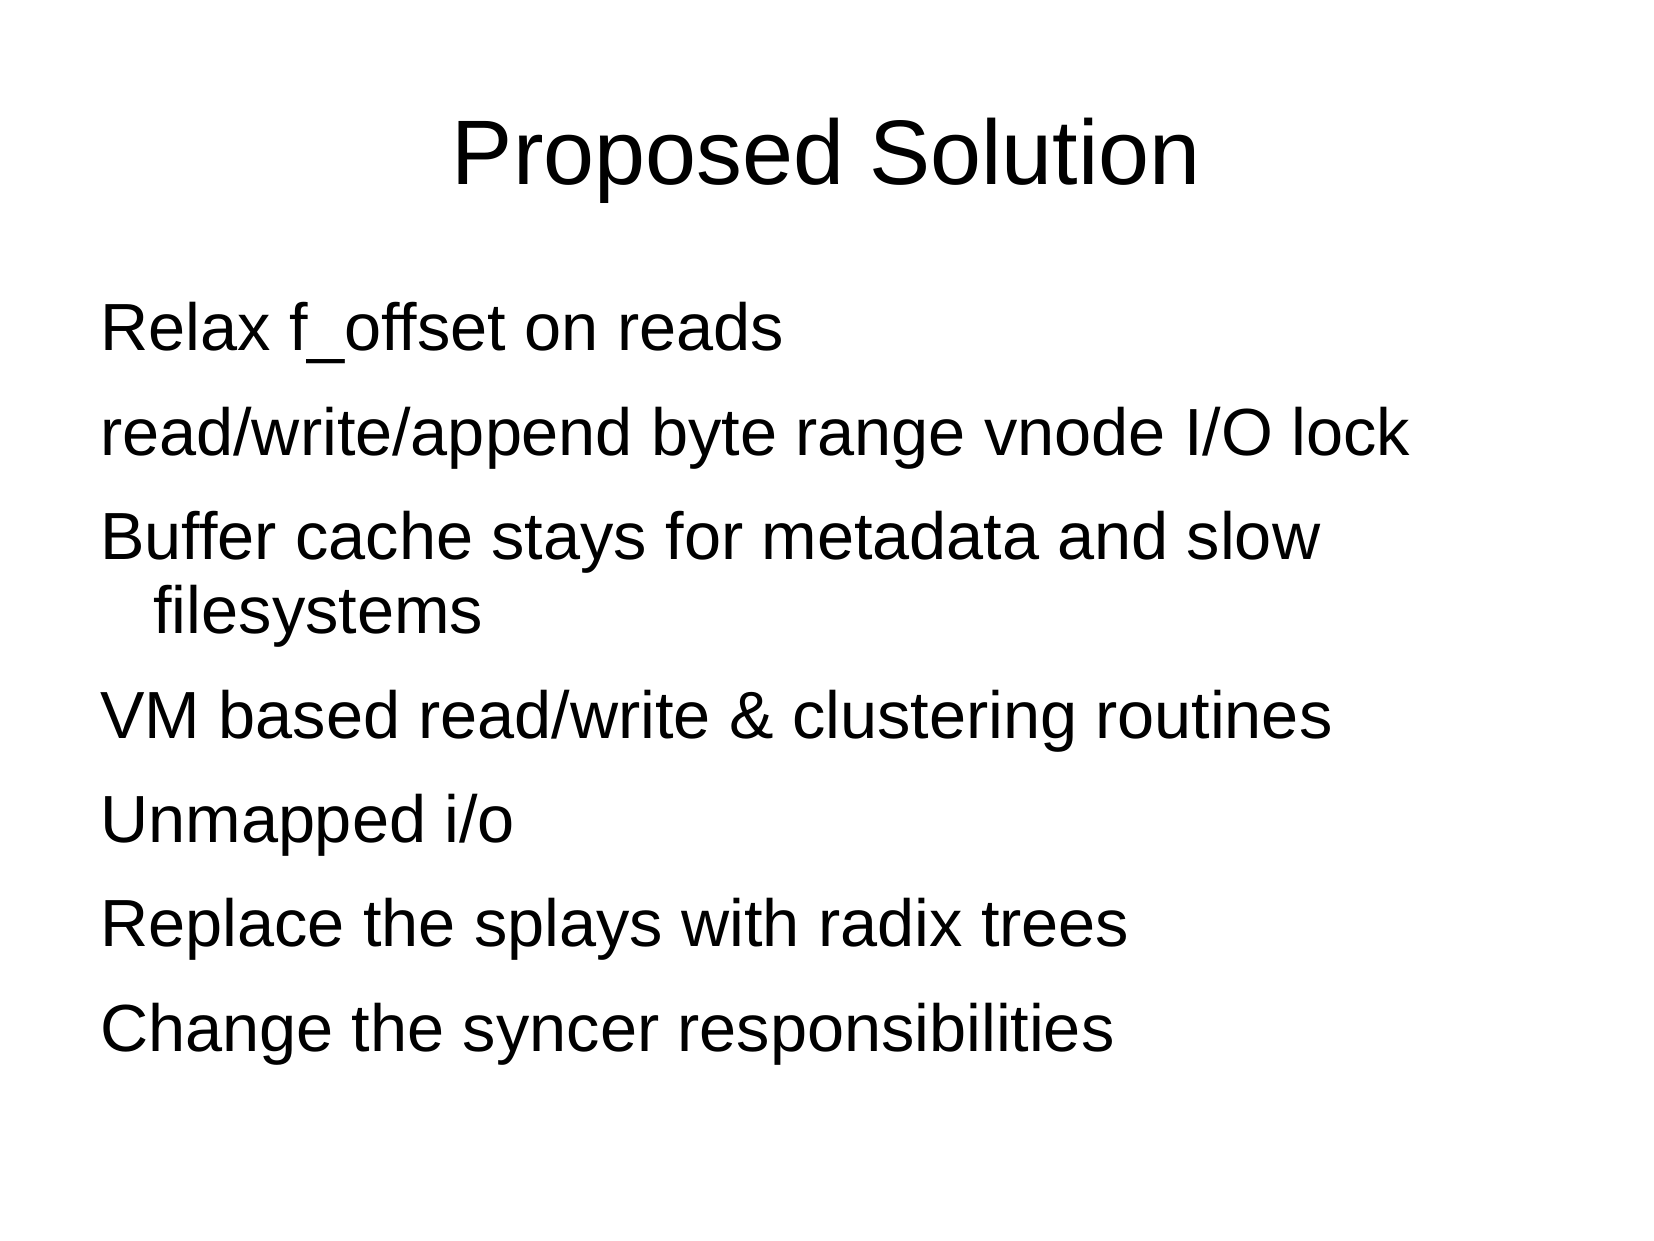

# Proposed Solution
Relax f_offset on reads
read/write/append byte range vnode I/O lock
Buffer cache stays for metadata and slow filesystems
VM based read/write & clustering routines
Unmapped i/o
Replace the splays with radix trees
Change the syncer responsibilities